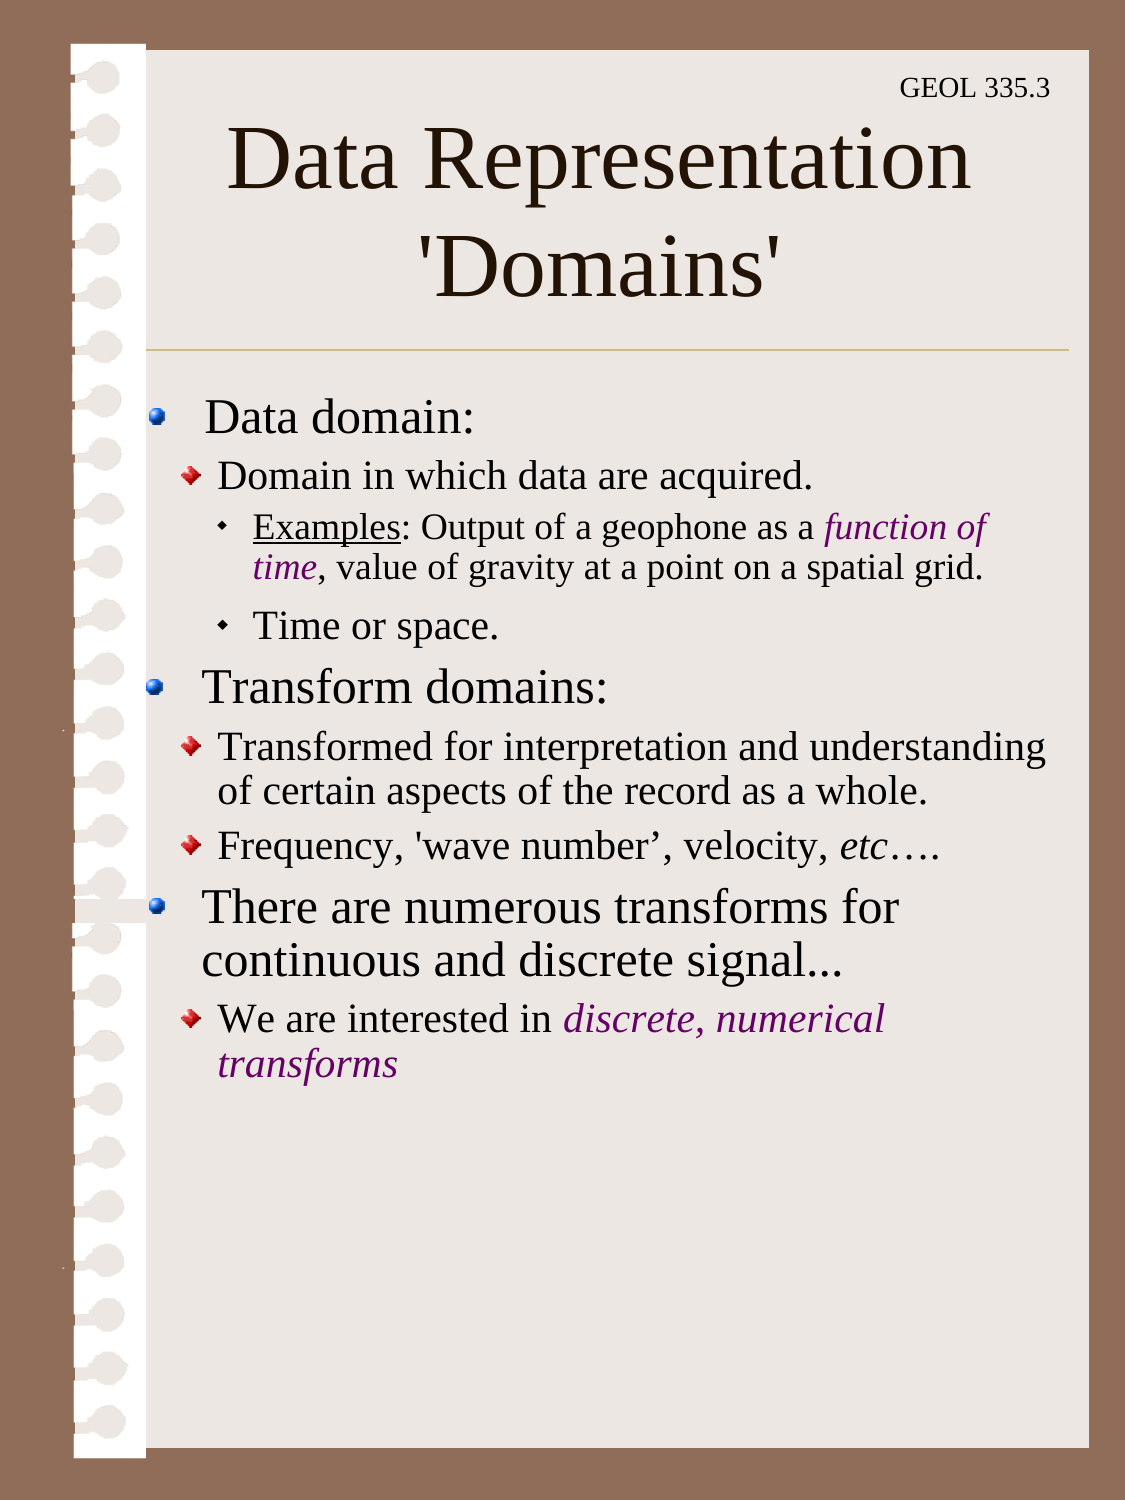

# Data Representation 'Domains'
Data domain:
Domain in which data are acquired.
Examples: Output of a geophone as a function of time, value of gravity at a point on a spatial grid.
Time or space.
Transform domains:
Transformed for interpretation and understanding of certain aspects of the record as a whole.
Frequency, 'wave number’, velocity, etc….
There are numerous transforms for continuous and discrete signal...
We are interested in discrete, numerical transforms